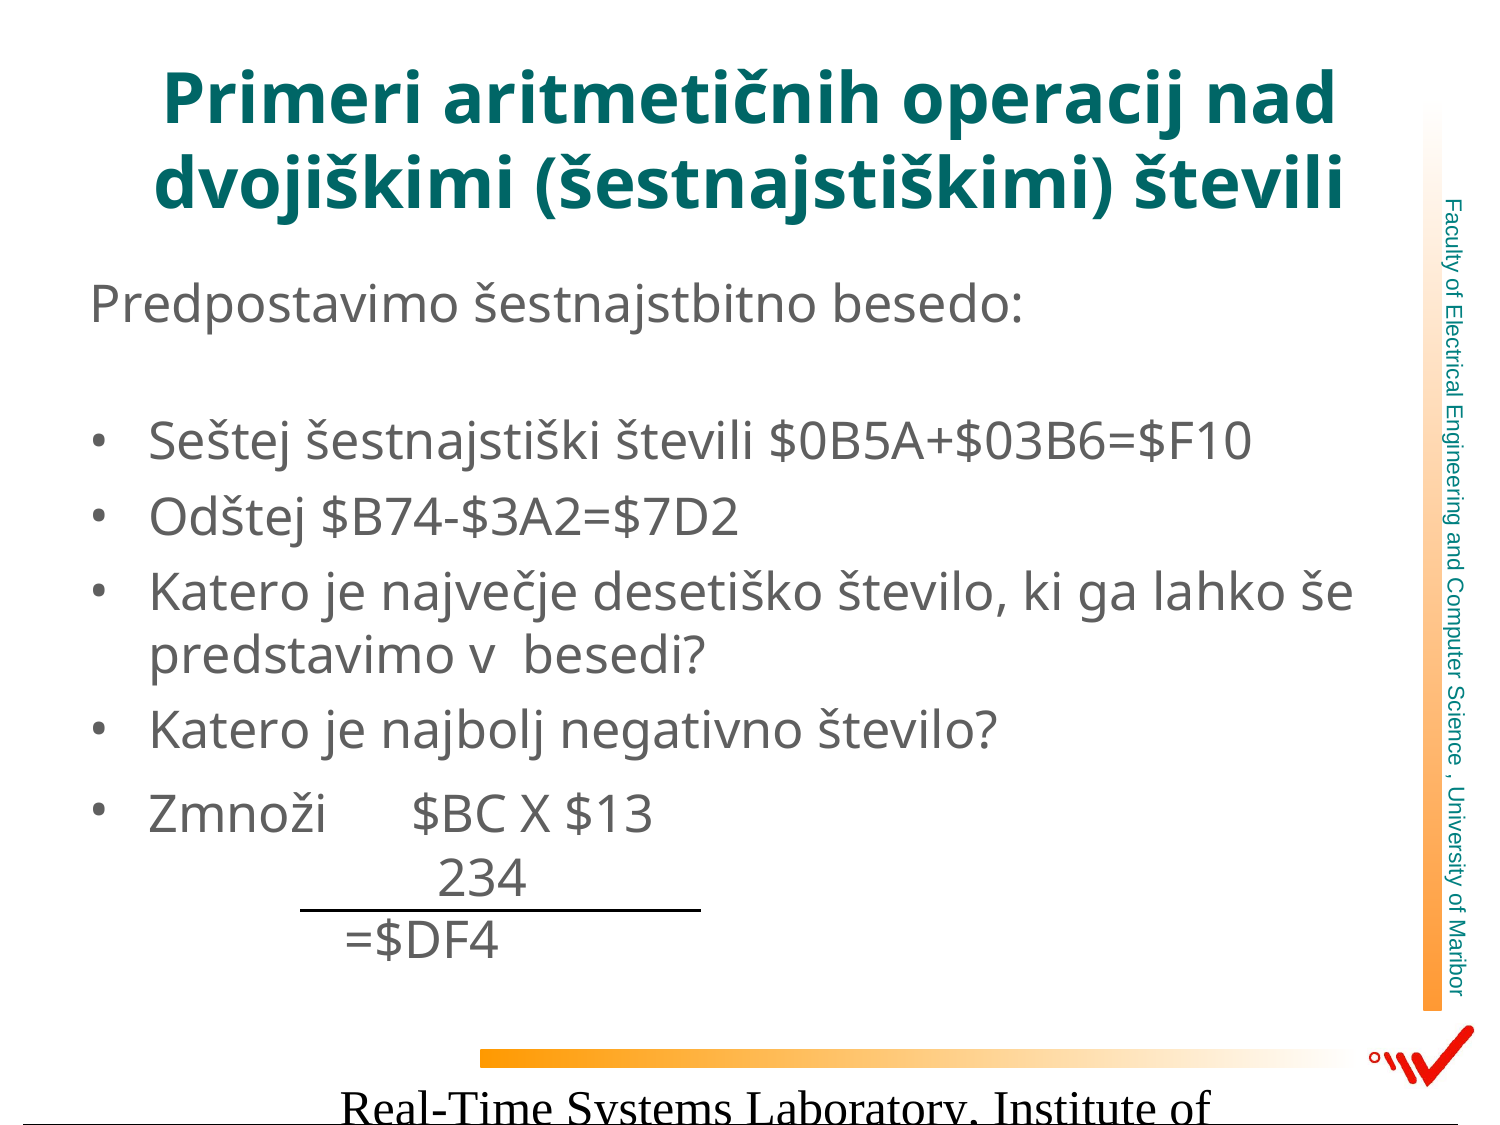

# Primeri aritmetičnih operacij nad dvojiškimi (šestnajstiškimi) števili
Predpostavimo šestnajstbitno besedo:
Seštej šestnajstiški števili $0B5A+$03B6=$F10
Odštej $B74-$3A2=$7D2
Katero je največje desetiško število, ki ga lahko še predstavimo v besedi?
Katero je najbolj negativno število?
Zmnoži 	$BC X $13
		 234
	 =$DF4